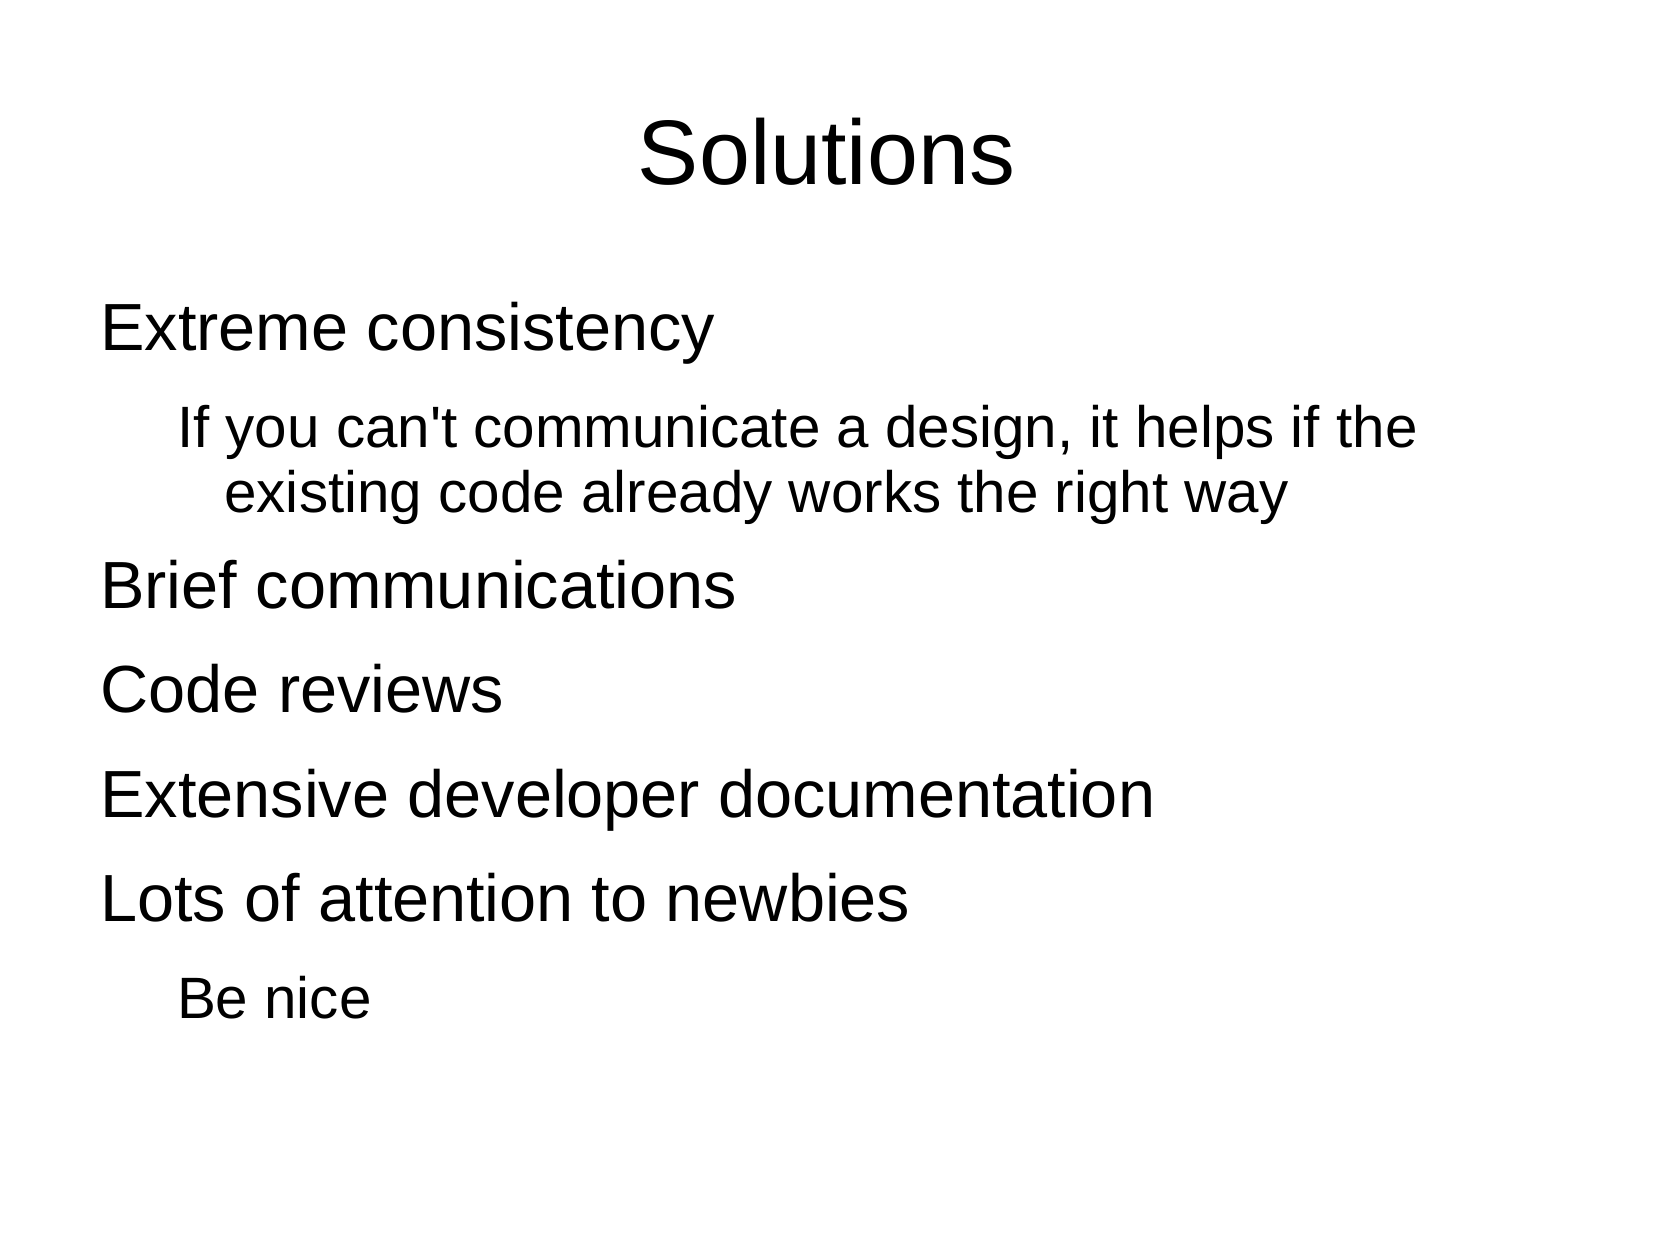

# Solutions
Extreme consistency
If you can't communicate a design, it helps if the existing code already works the right way
Brief communications
Code reviews
Extensive developer documentation
Lots of attention to newbies
Be nice